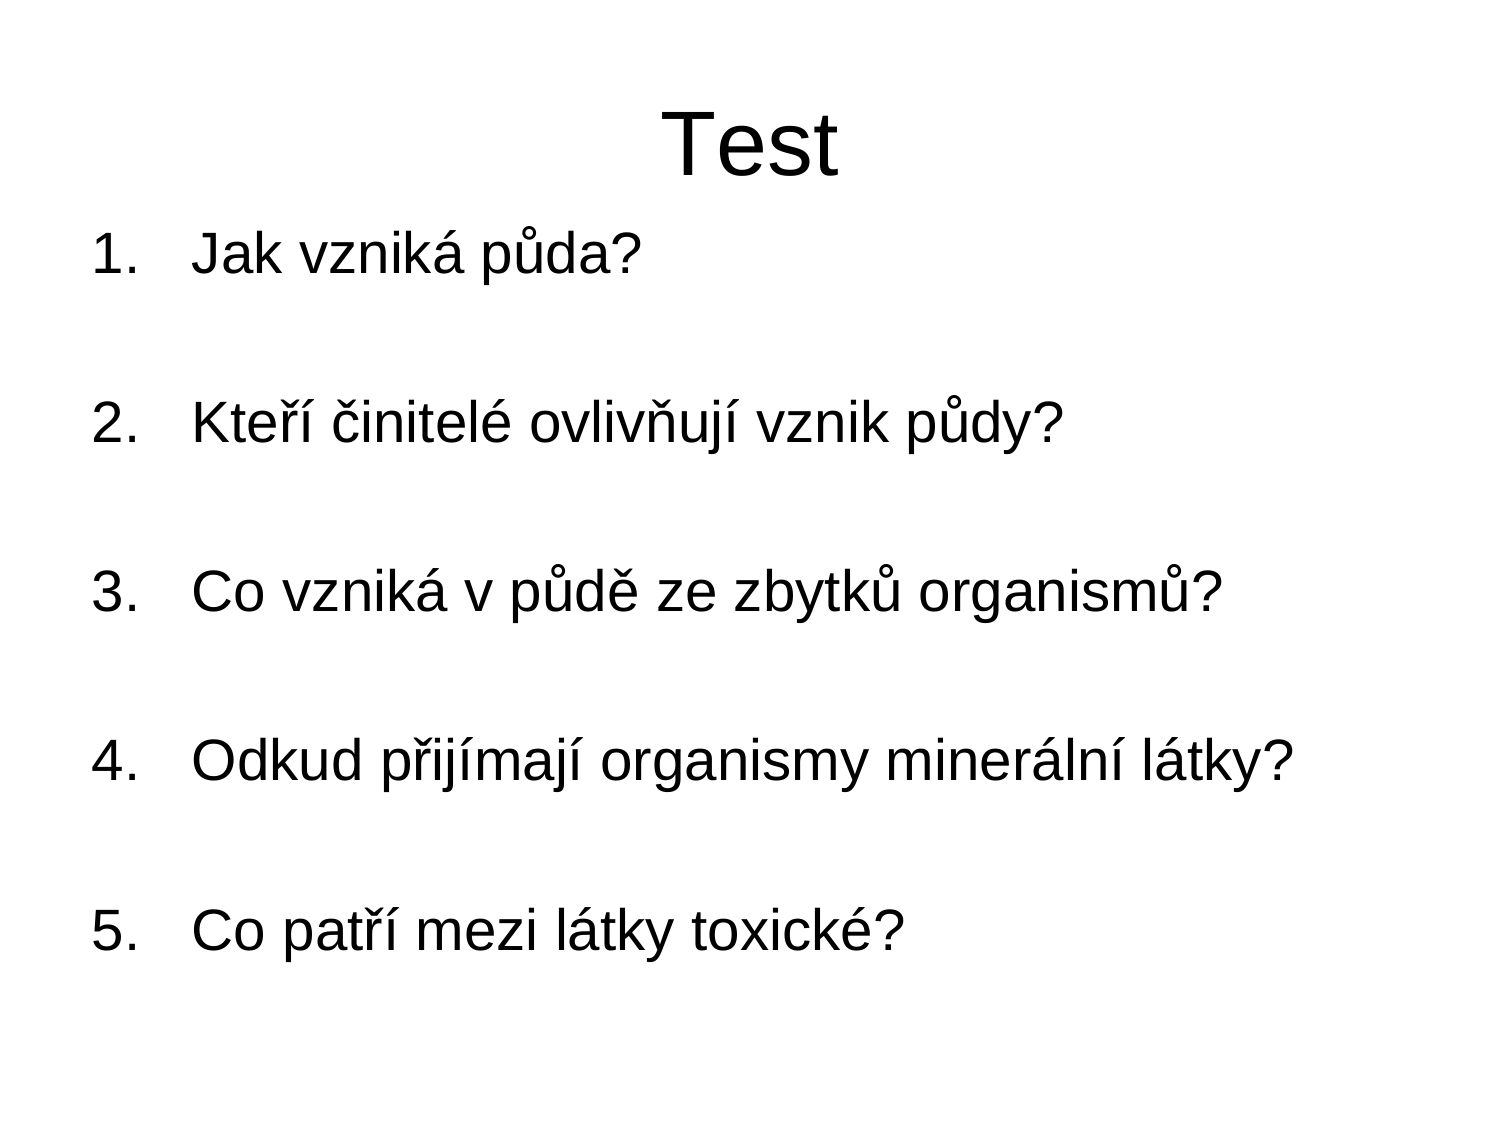

# Test
Jak vzniká půda?
Kteří činitelé ovlivňují vznik půdy?
Co vzniká v půdě ze zbytků organismů?
Odkud přijímají organismy minerální látky?
Co patří mezi látky toxické?